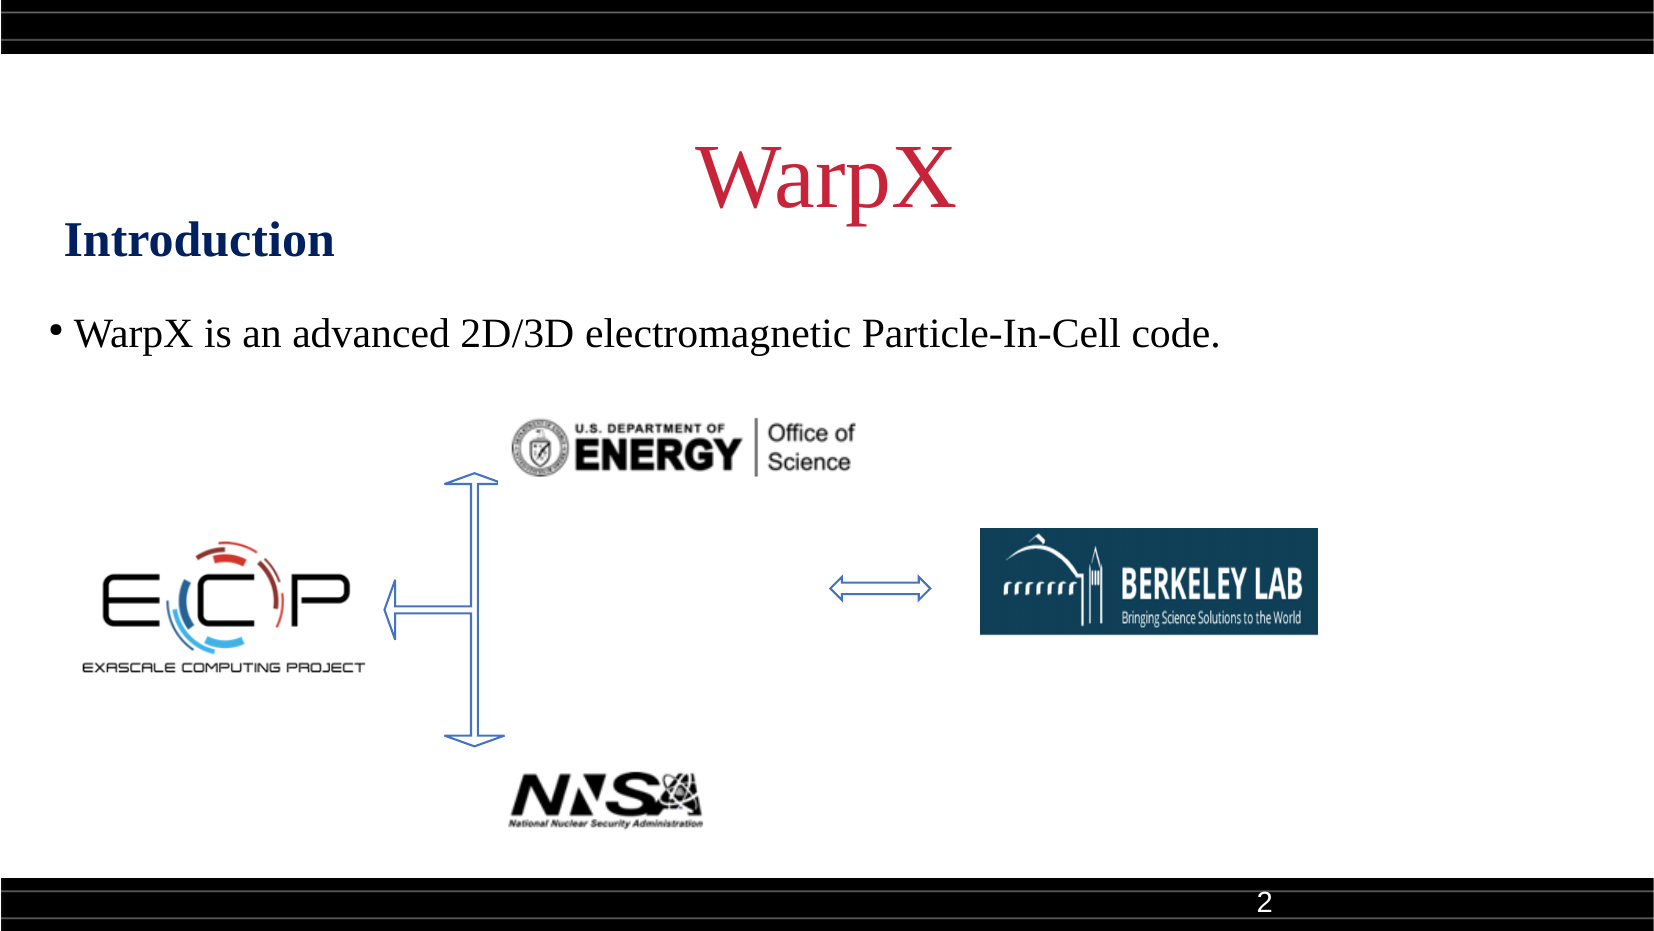

# WarpX
Introduction
 WarpX is an advanced 2D/3D electromagnetic Particle-In-Cell code.